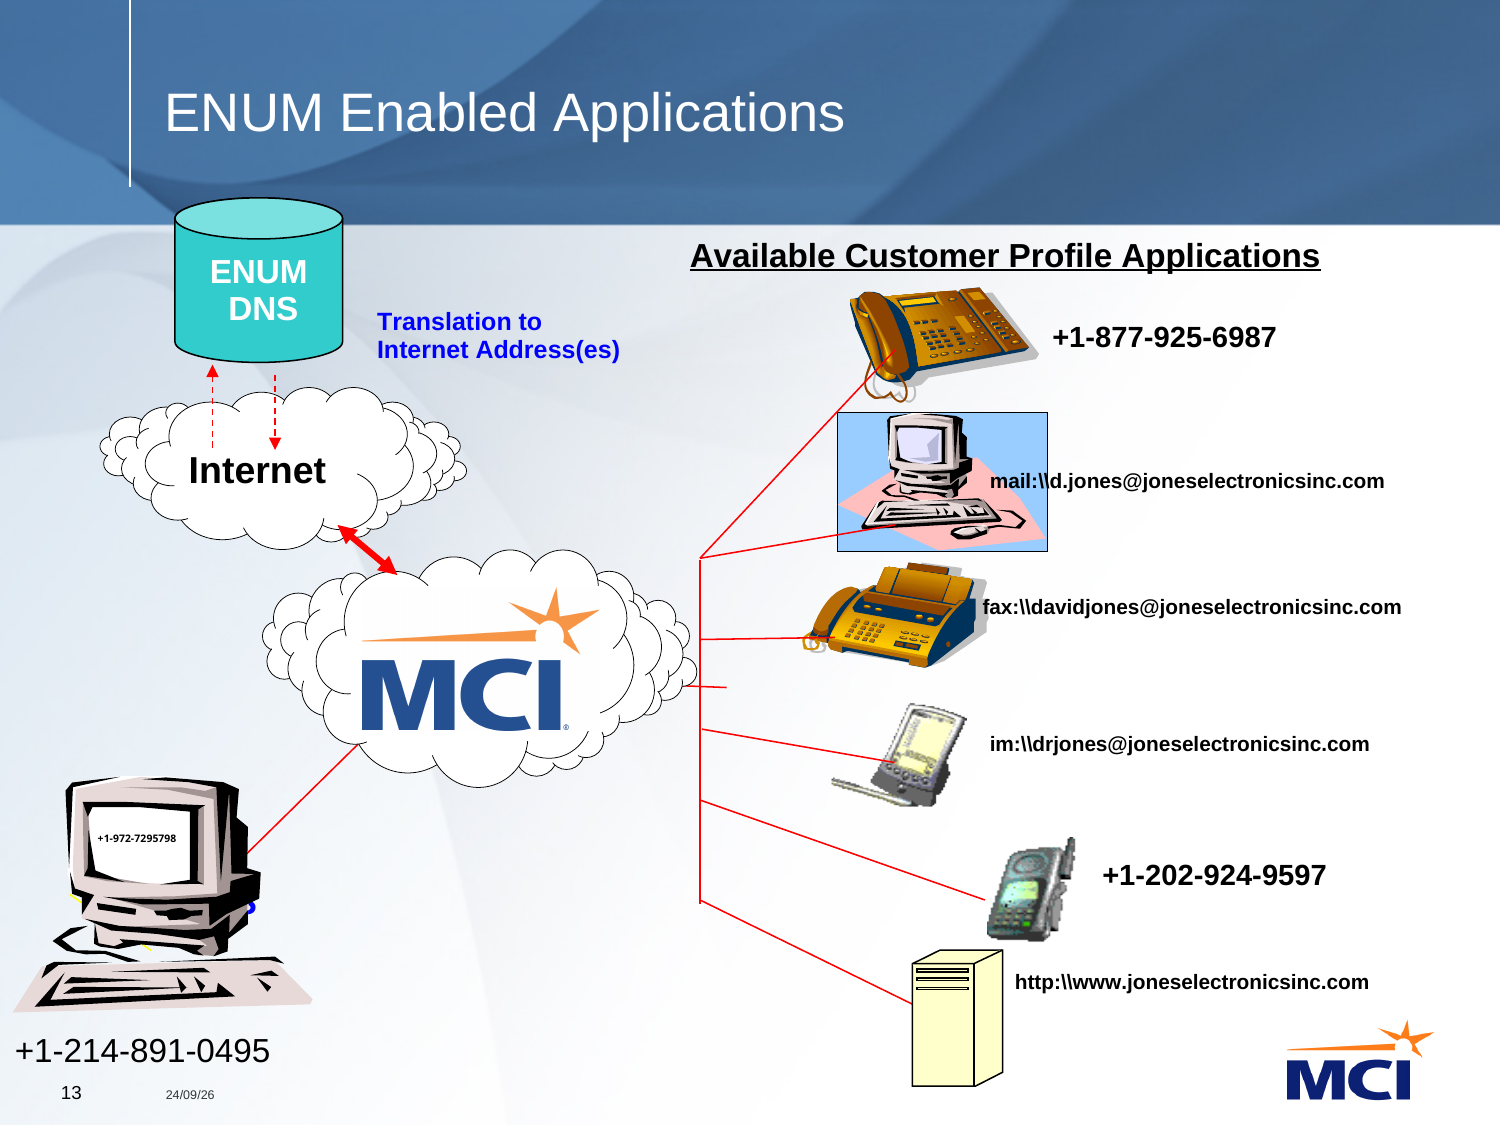

ENUM Enabled Applications
ENUM
 DNS
Available Customer Profile Applications
Translation to
Internet Address(es)
+1-877-925-6987
Internet
mail:\\d.jones@joneselectronicsinc.com
fax:\\davidjones@joneselectronicsinc.com
im:\\drjones@joneselectronicsinc.com
+1-972-7295798
DNS
+1-202-924-9597
http:\\www.joneselectronicsinc.com
+1-214-891-0495